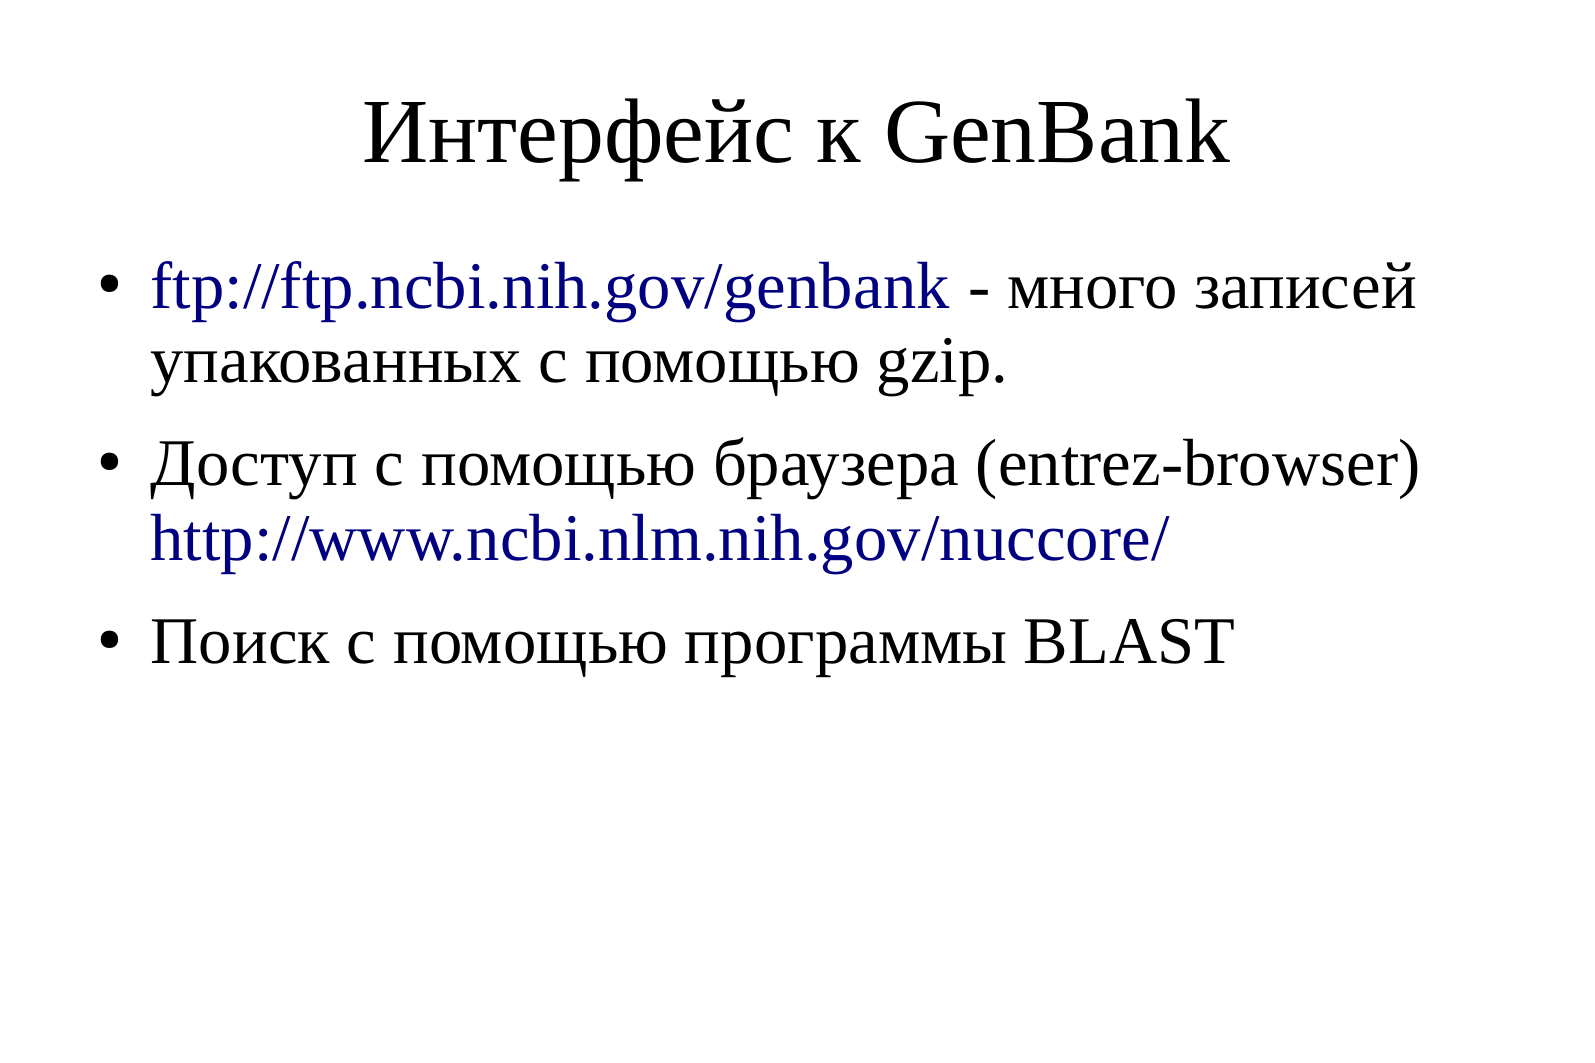

# Интерфейс к GenBank
ftp://ftp.ncbi.nih.gov/genbank - много записей упакованных с помощью gzip.
Доступ с помощью браузера (entrez-browser) http://www.ncbi.nlm.nih.gov/nuccore/
Поиск с помощью программы BLAST